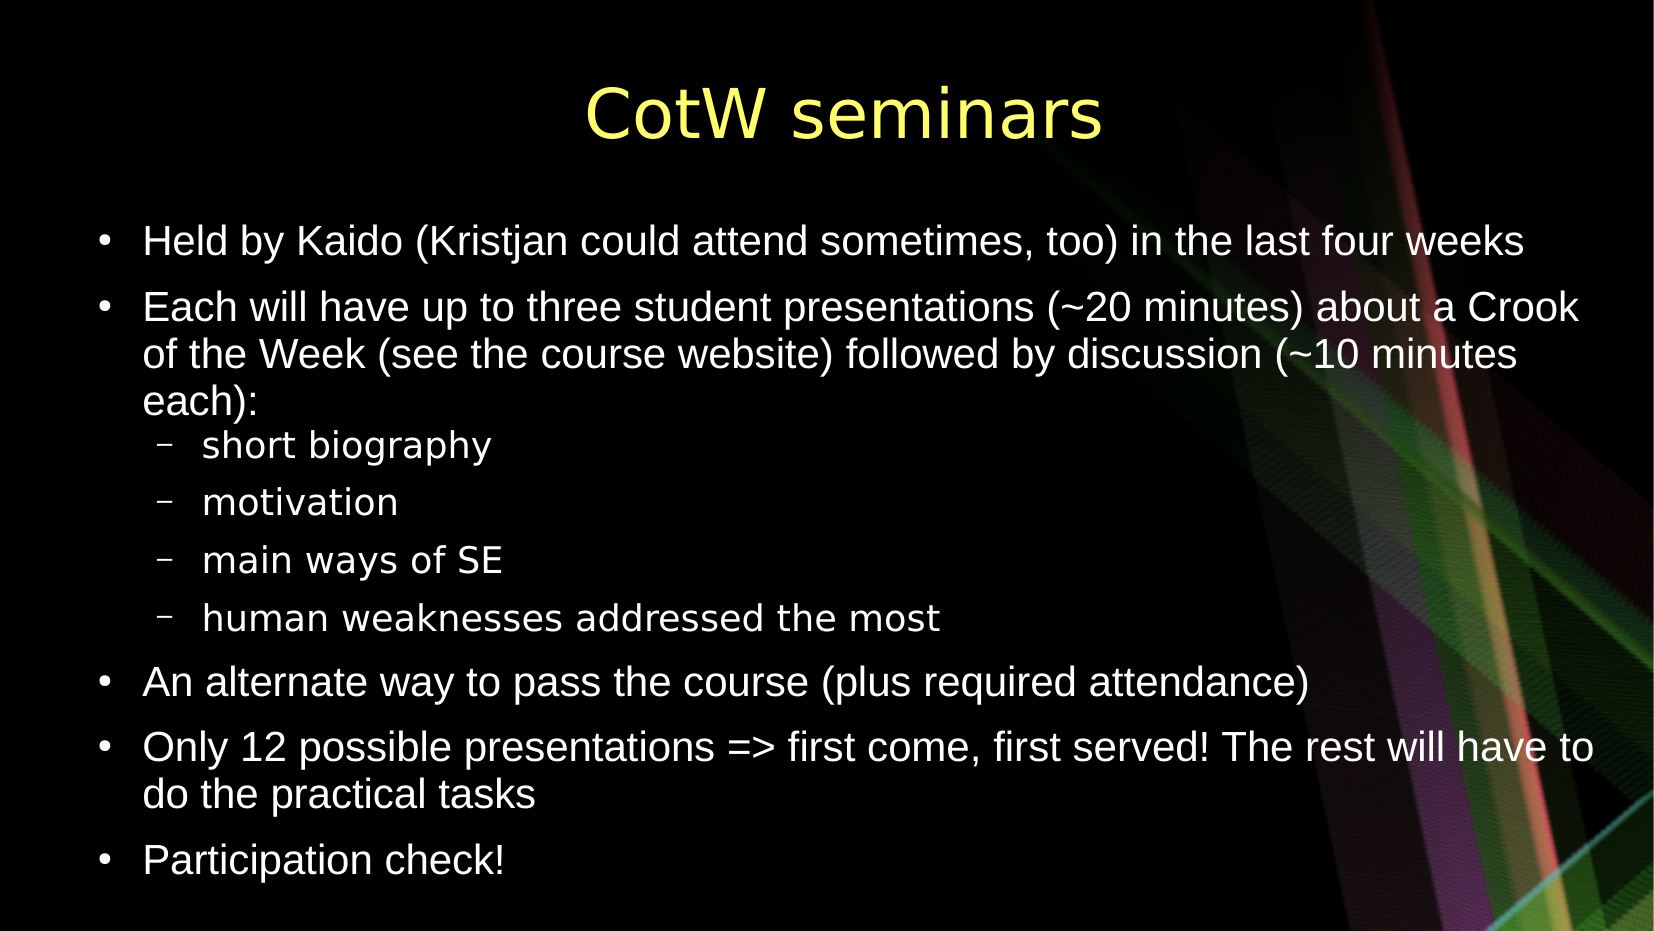

# CotW seminars
Held by Kaido (Kristjan could attend sometimes, too) in the last four weeks
Each will have up to three student presentations (~20 minutes) about a Crook of the Week (see the course website) followed by discussion (~10 minutes each):
short biography
motivation
main ways of SE
human weaknesses addressed the most
An alternate way to pass the course (plus required attendance)
Only 12 possible presentations => first come, first served! The rest will have to do the practical tasks
Participation check!